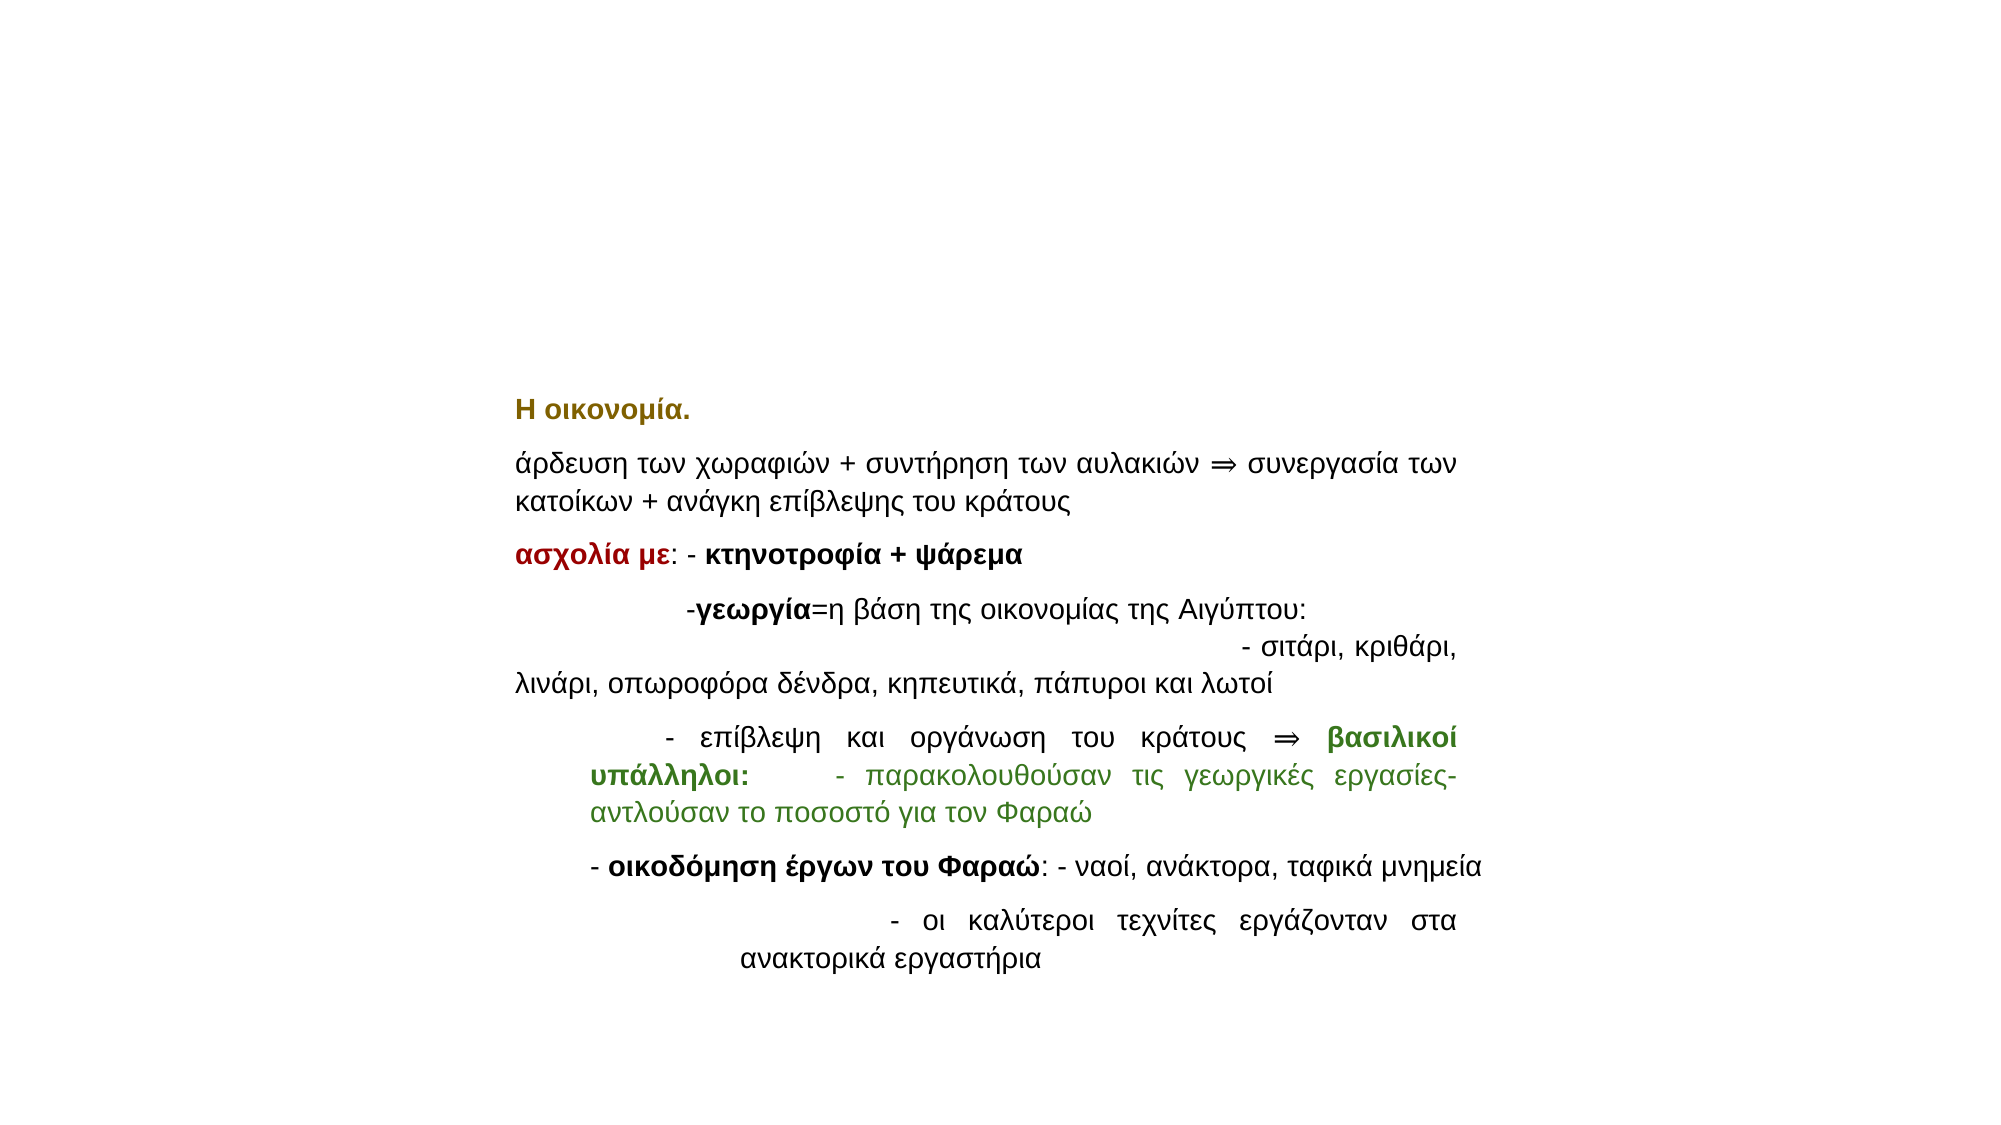

Η οικονομία.
άρδευση των χωραφιών + συντήρηση των αυλακιών ⇒ συνεργασία των κατοίκων + ανάγκη επίβλεψης του κράτους
ασχολία με: - κτηνοτροφία + ψάρεμα
 -γεωργία=η βάση της οικονομίας της Αιγύπτου:                                                                                                	- σιτάρι, κριθάρι, λινάρι, οπωροφόρα δένδρα, κηπευτικά, πάπυροι και λωτοί
- επίβλεψη και οργάνωση του κράτους ⇒ βασιλικοί υπάλληλοι:	 - παρακολουθούσαν τις γεωργικές εργασίες- αντλούσαν το ποσοστό για τον Φαραώ
- οικοδόμηση έργων του Φαραώ: - ναοί, ανάκτορα, ταφικά μνημεία
	- οι καλύτεροι τεχνίτες εργάζονταν στα ανακτορικά εργαστήρια